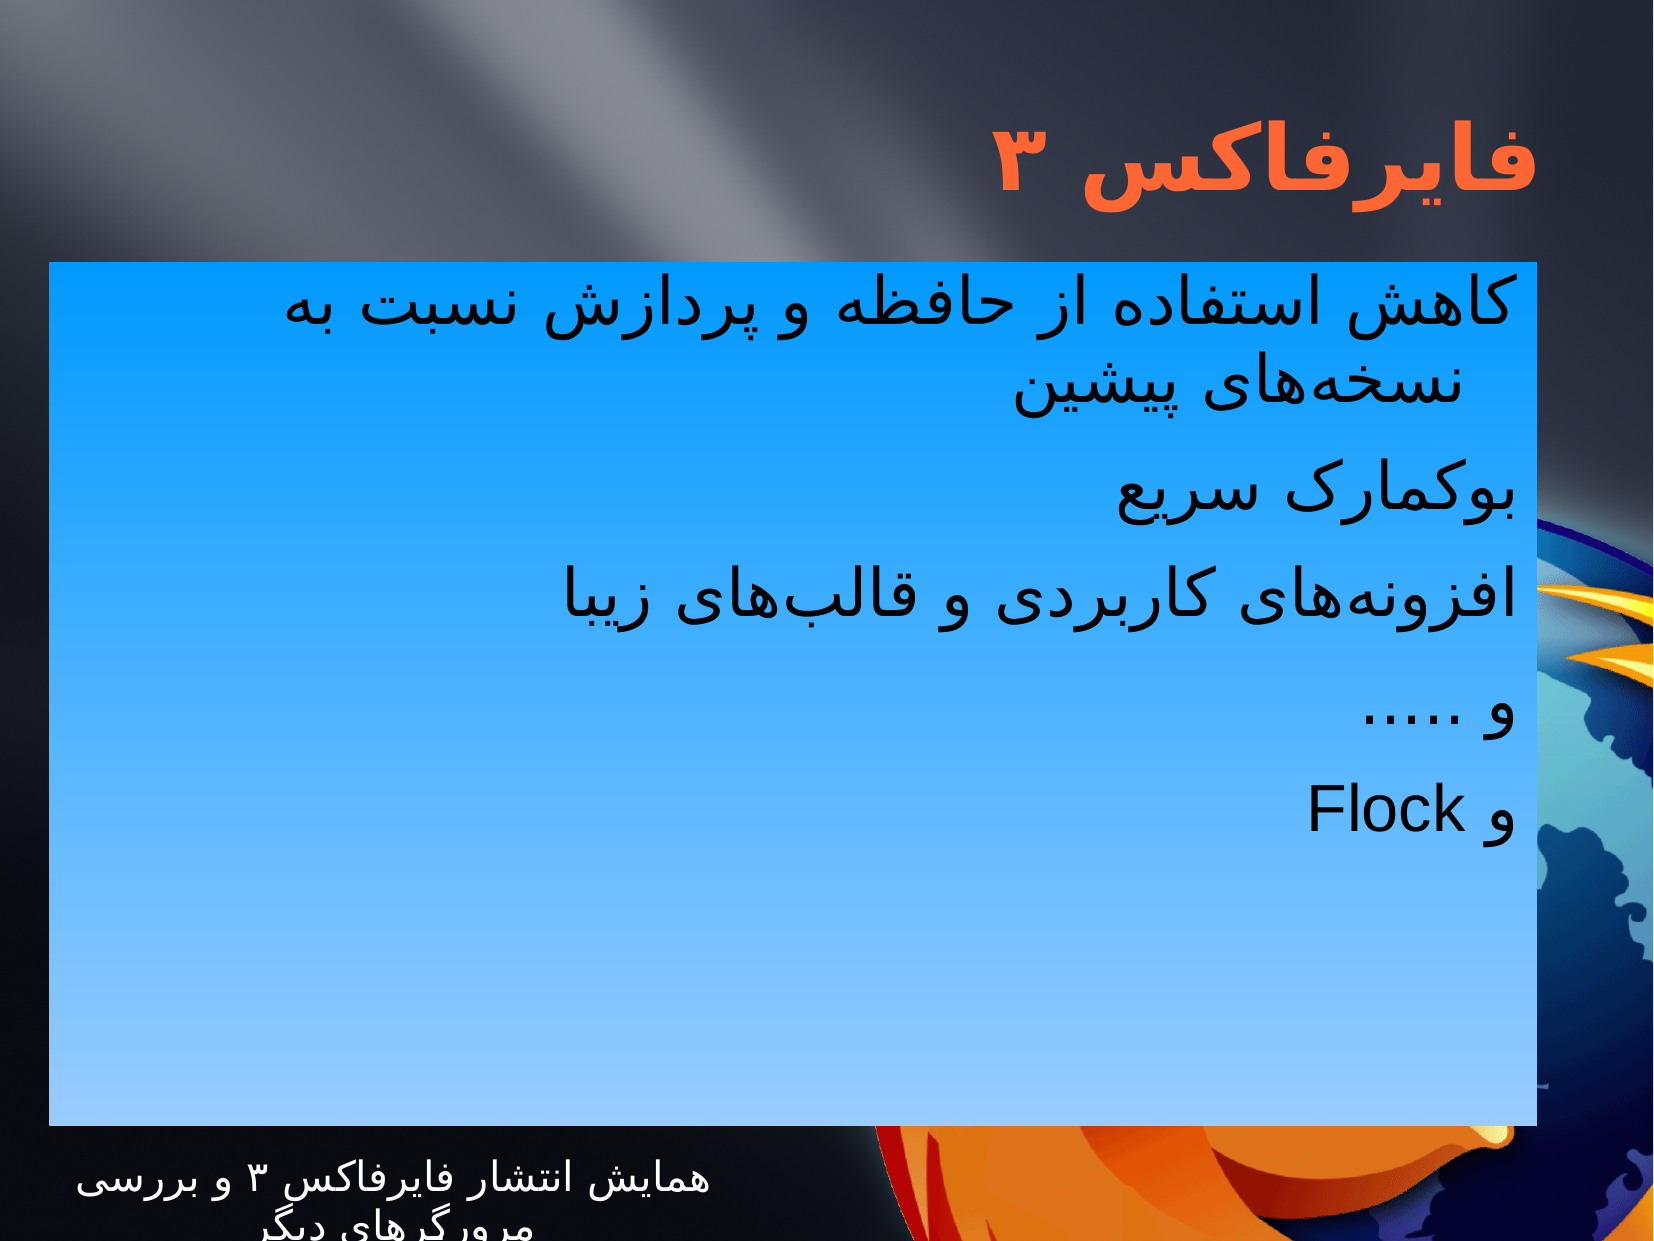

# فایرفاکس ۳
کاهش استفاده از حافظه و پردازش نسبت به نسخه‌های پیشین
بوکمارک سریع
افزونه‌های کاربردی و قالب‌های زیبا
و .....
و Flock